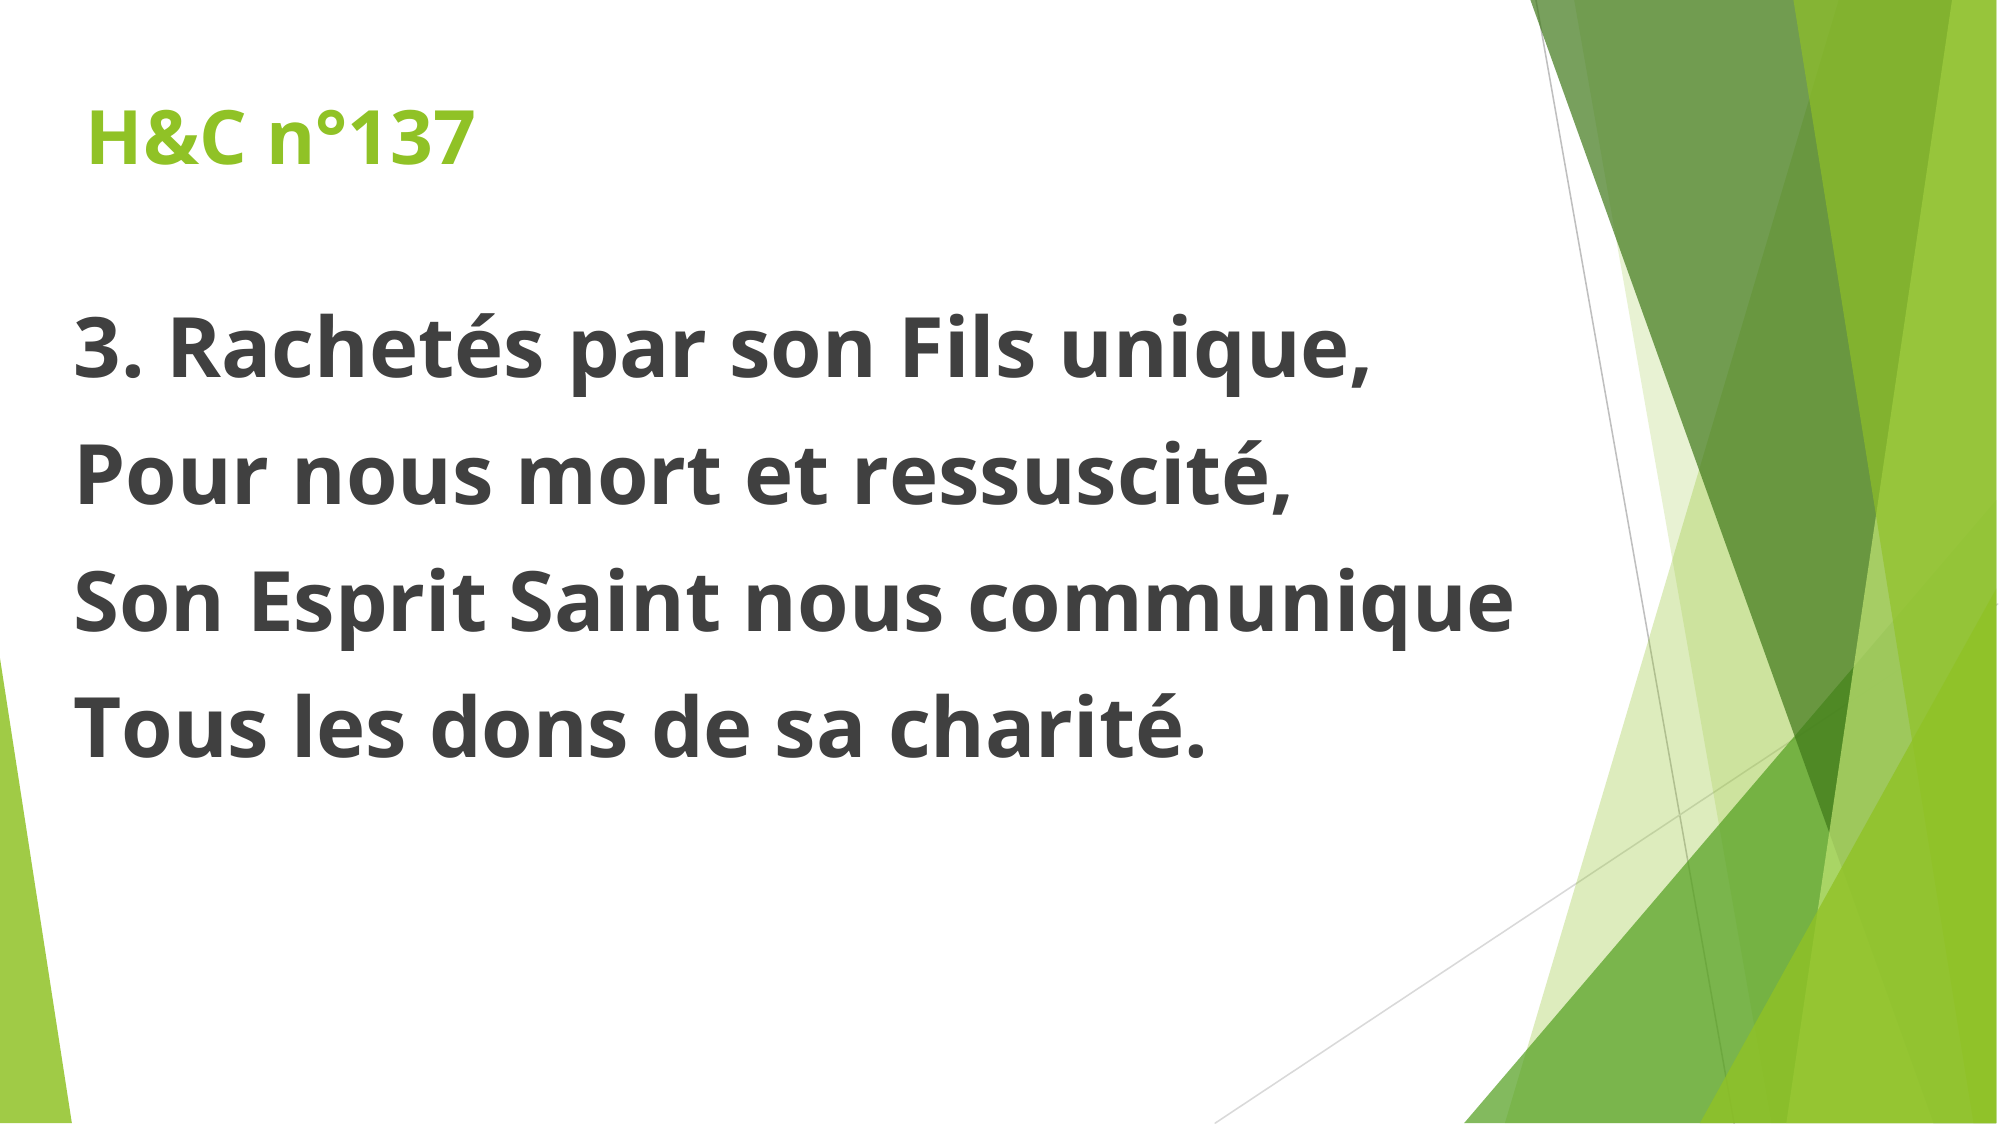

H&C n°137
3. Rachetés par son Fils unique,
Pour nous mort et ressuscité,
Son Esprit Saint nous communique
Tous les dons de sa charité.